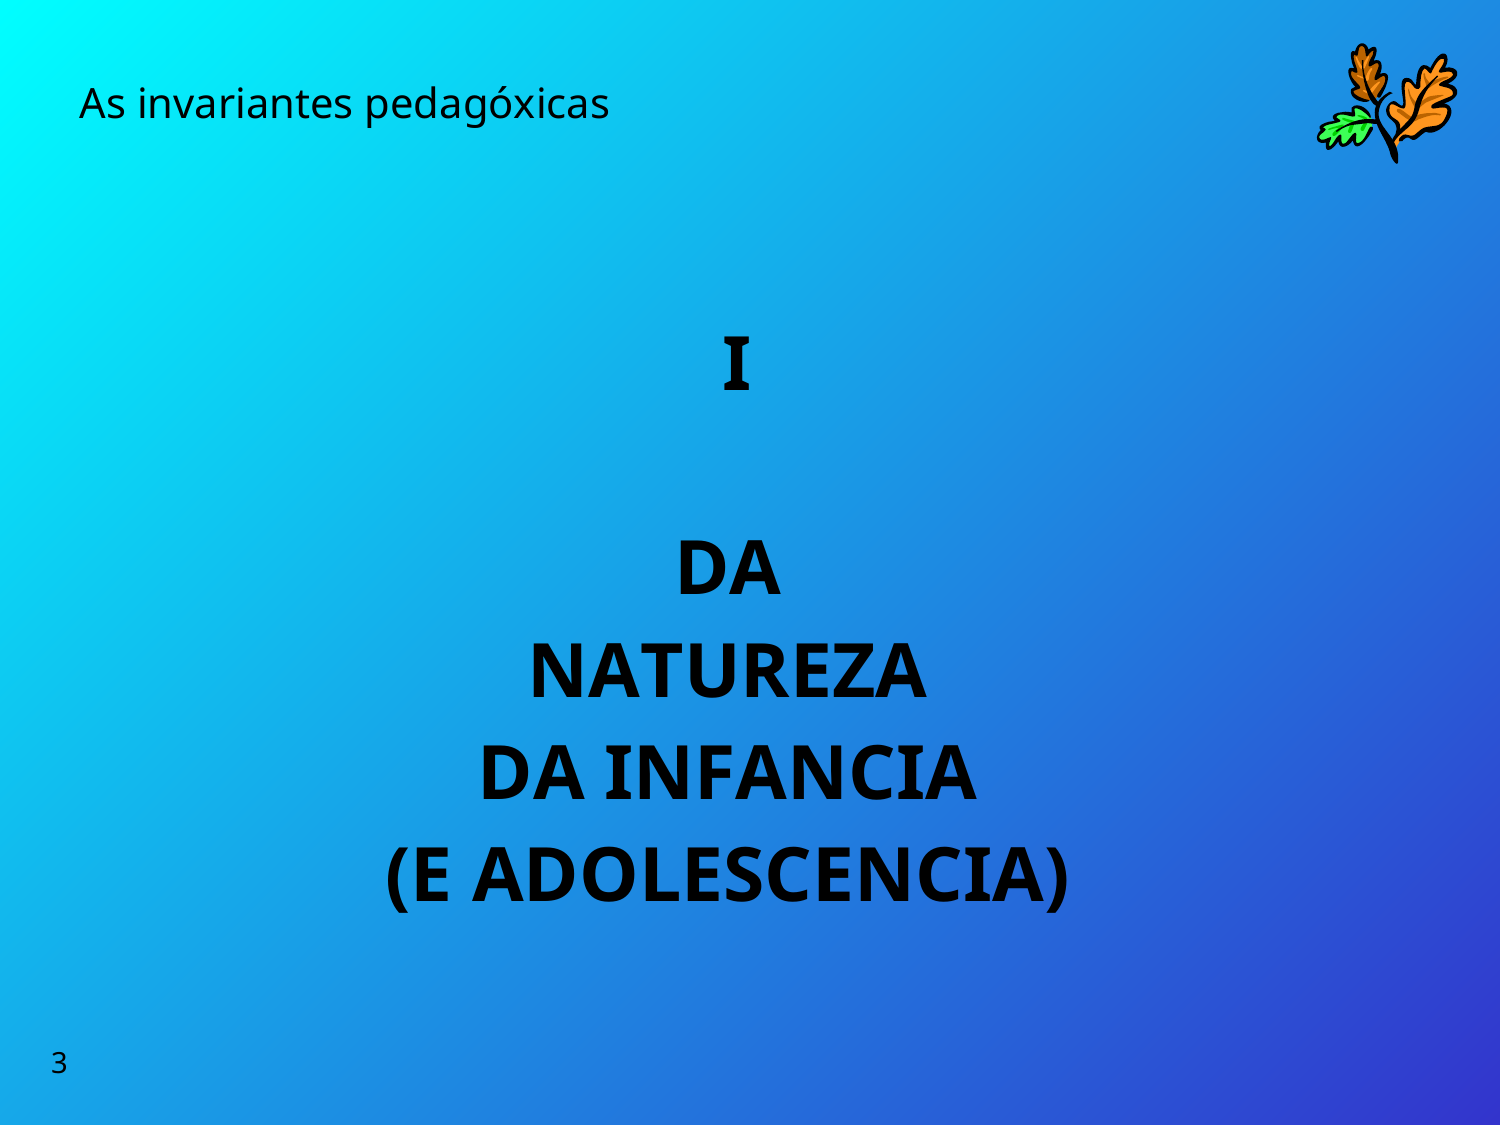

As invariantes pedagóxicas
I
DA
NATUREZA
DA INFANCIA
(E ADOLESCENCIA)
3